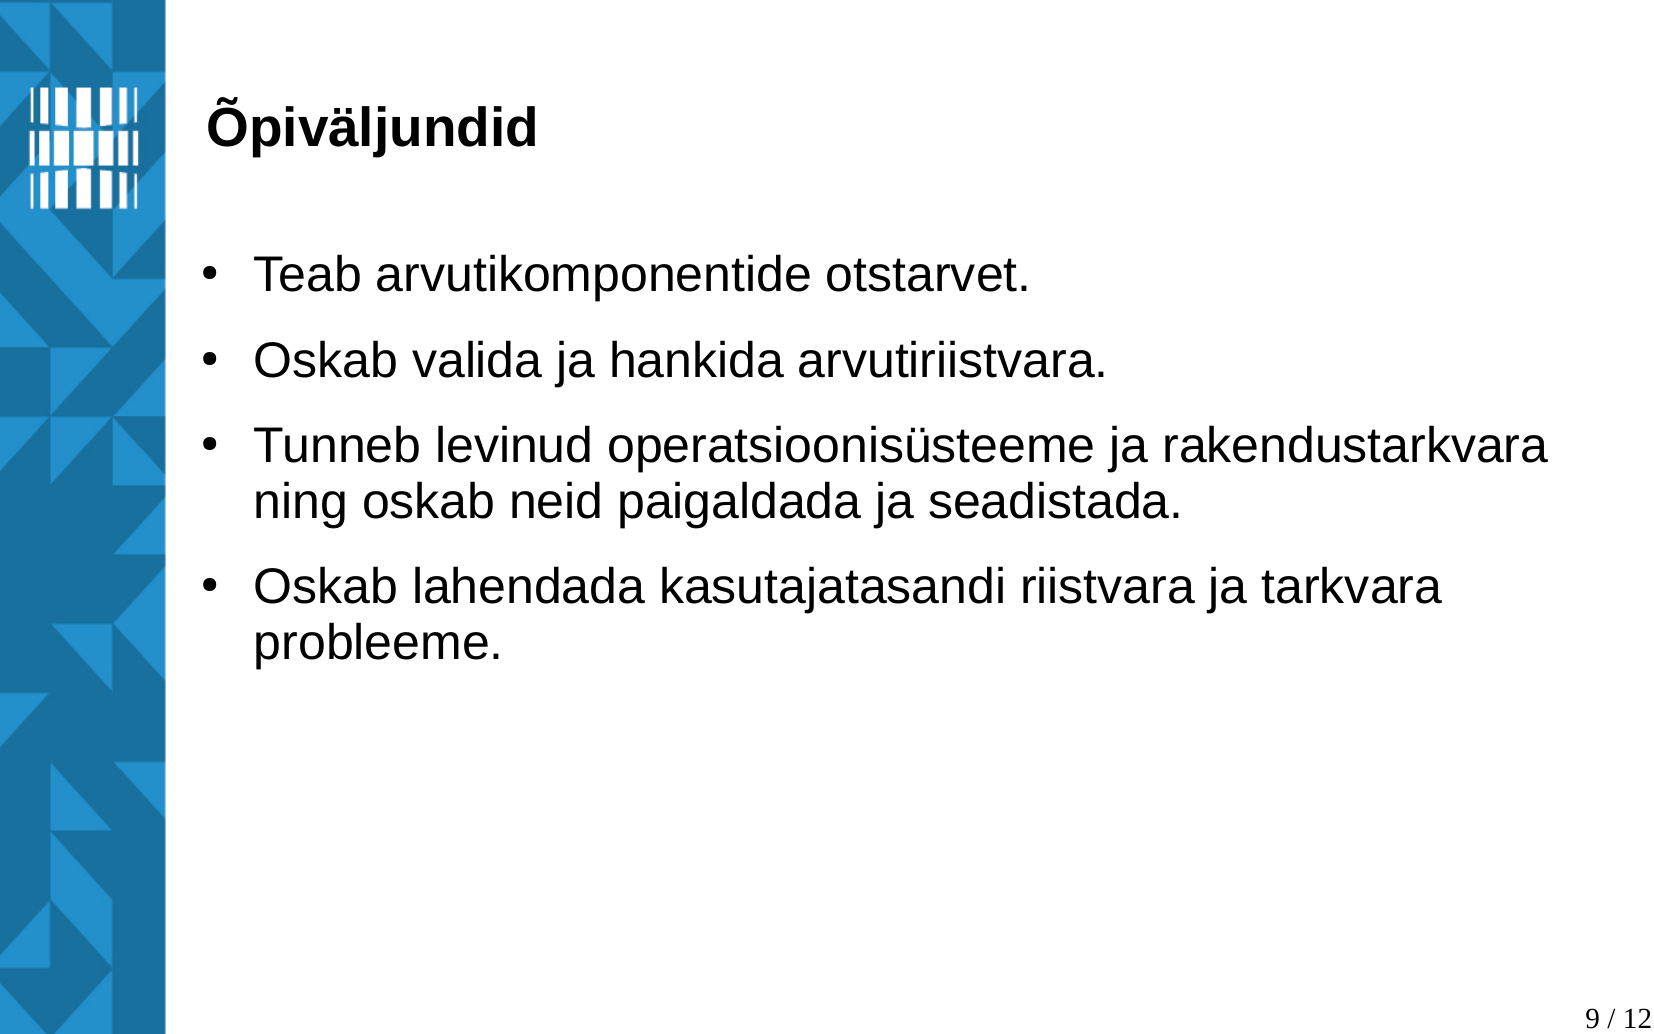

# Õpiväljundid
Teab arvutikomponentide otstarvet.
Oskab valida ja hankida arvutiriistvara.
Tunneb levinud operatsioonisüsteeme ja rakendustarkvara ning oskab neid paigaldada ja seadistada.
Oskab lahendada kasutajatasandi riistvara ja tarkvara probleeme.
9